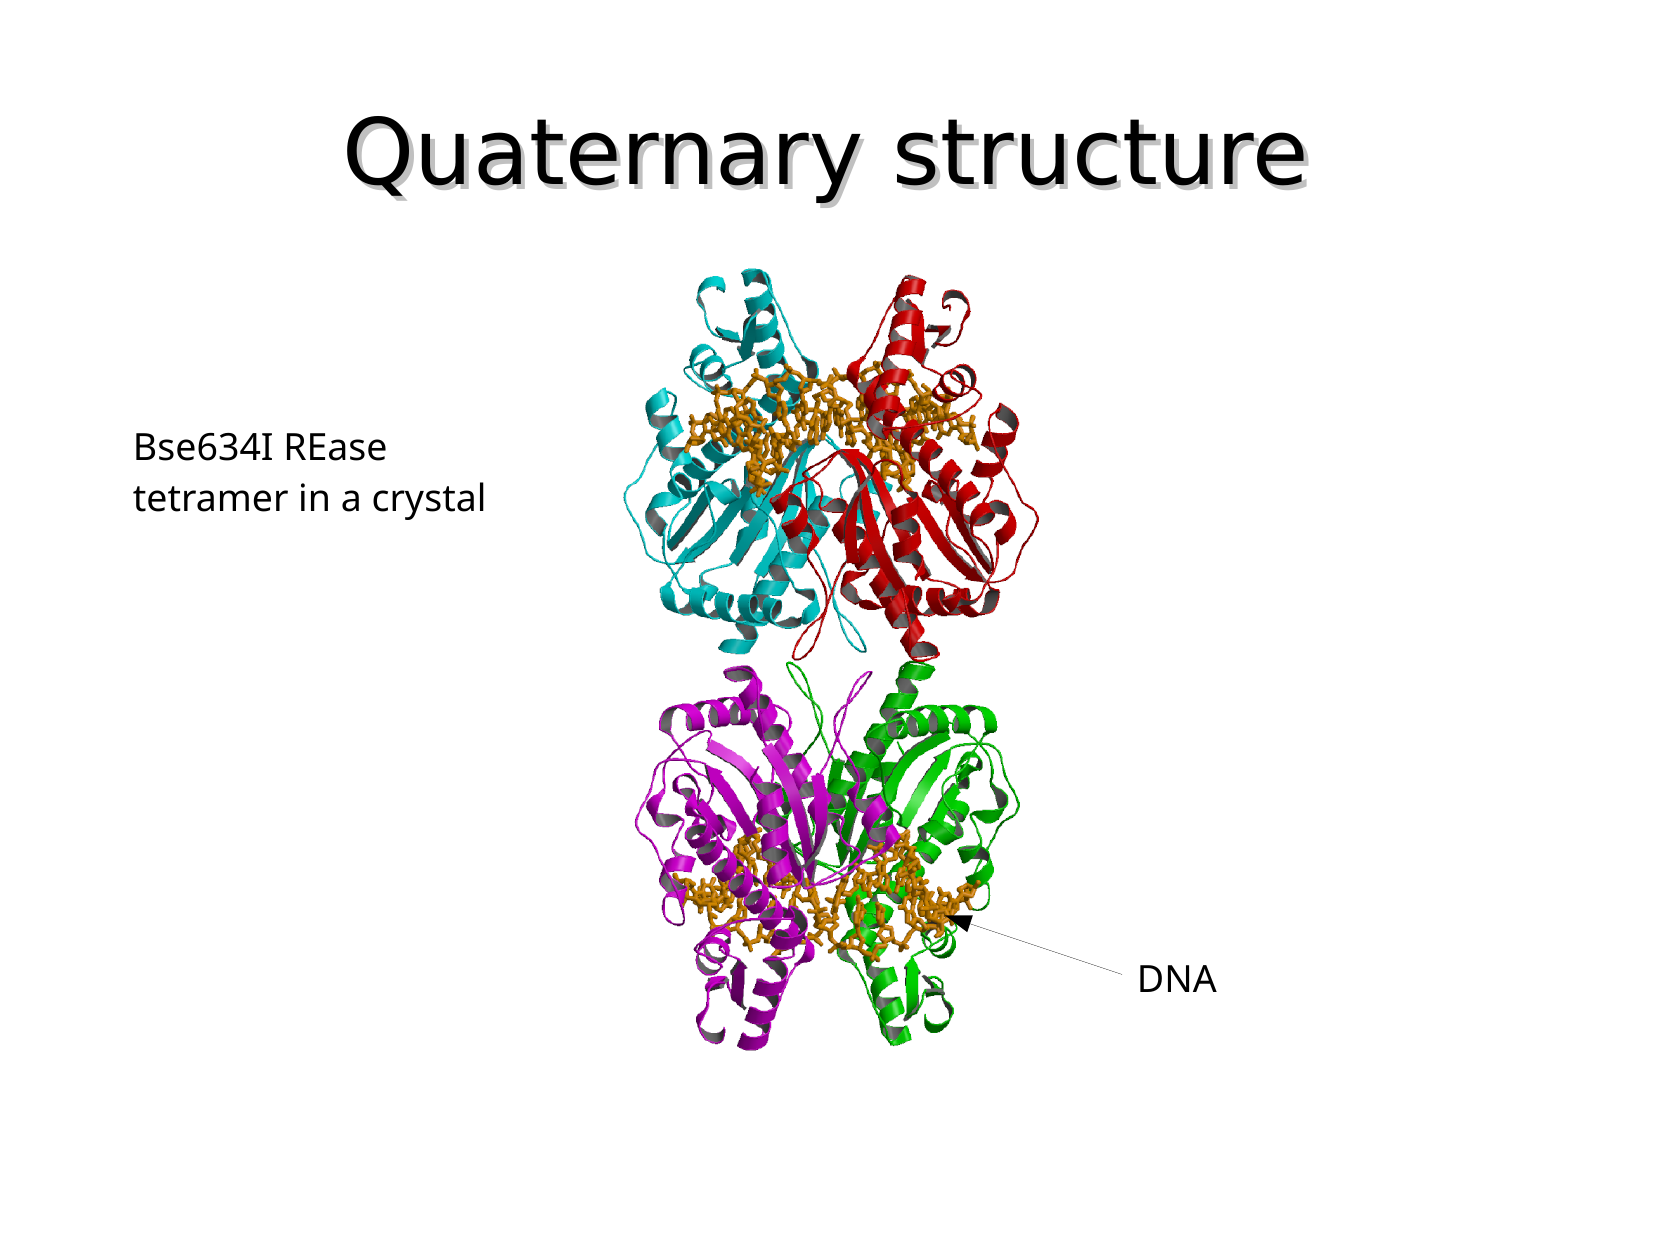

# Quaternary structure
Bse634I REase
tetramer in a crystal
DNA